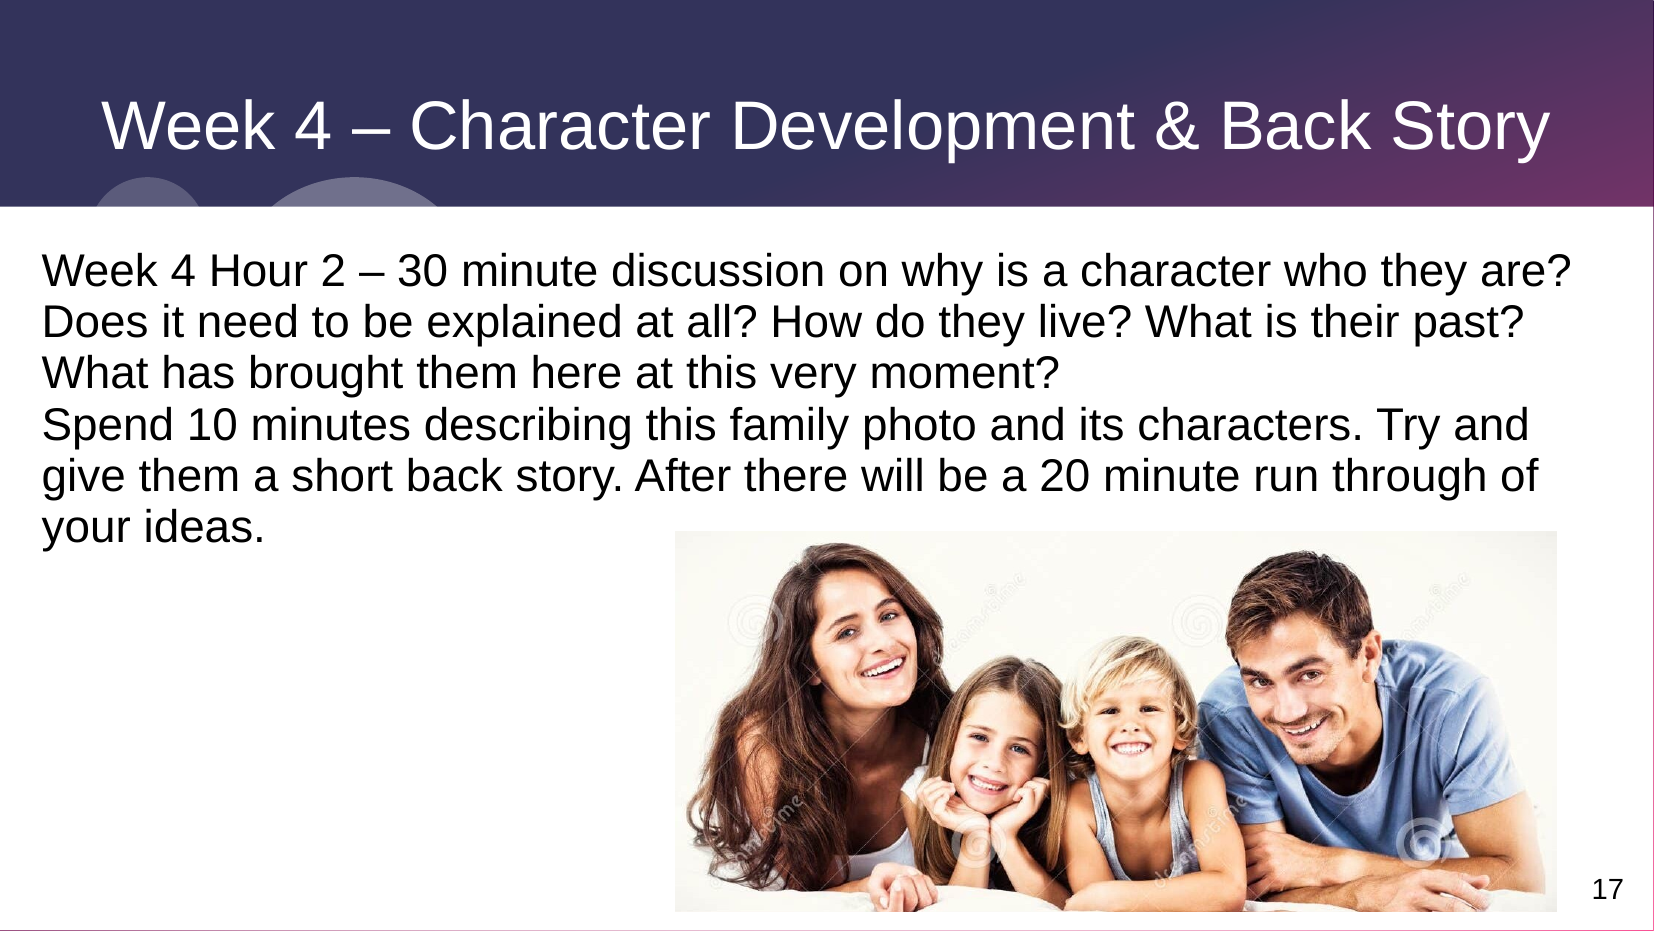

# Week 4 – Character Development & Back Story
Week 4 Hour 2 – 30 minute discussion on why is a character who they are? Does it need to be explained at all? How do they live? What is their past? What has brought them here at this very moment?
Spend 10 minutes describing this family photo and its characters. Try and give them a short back story. After there will be a 20 minute run through of your ideas.
17